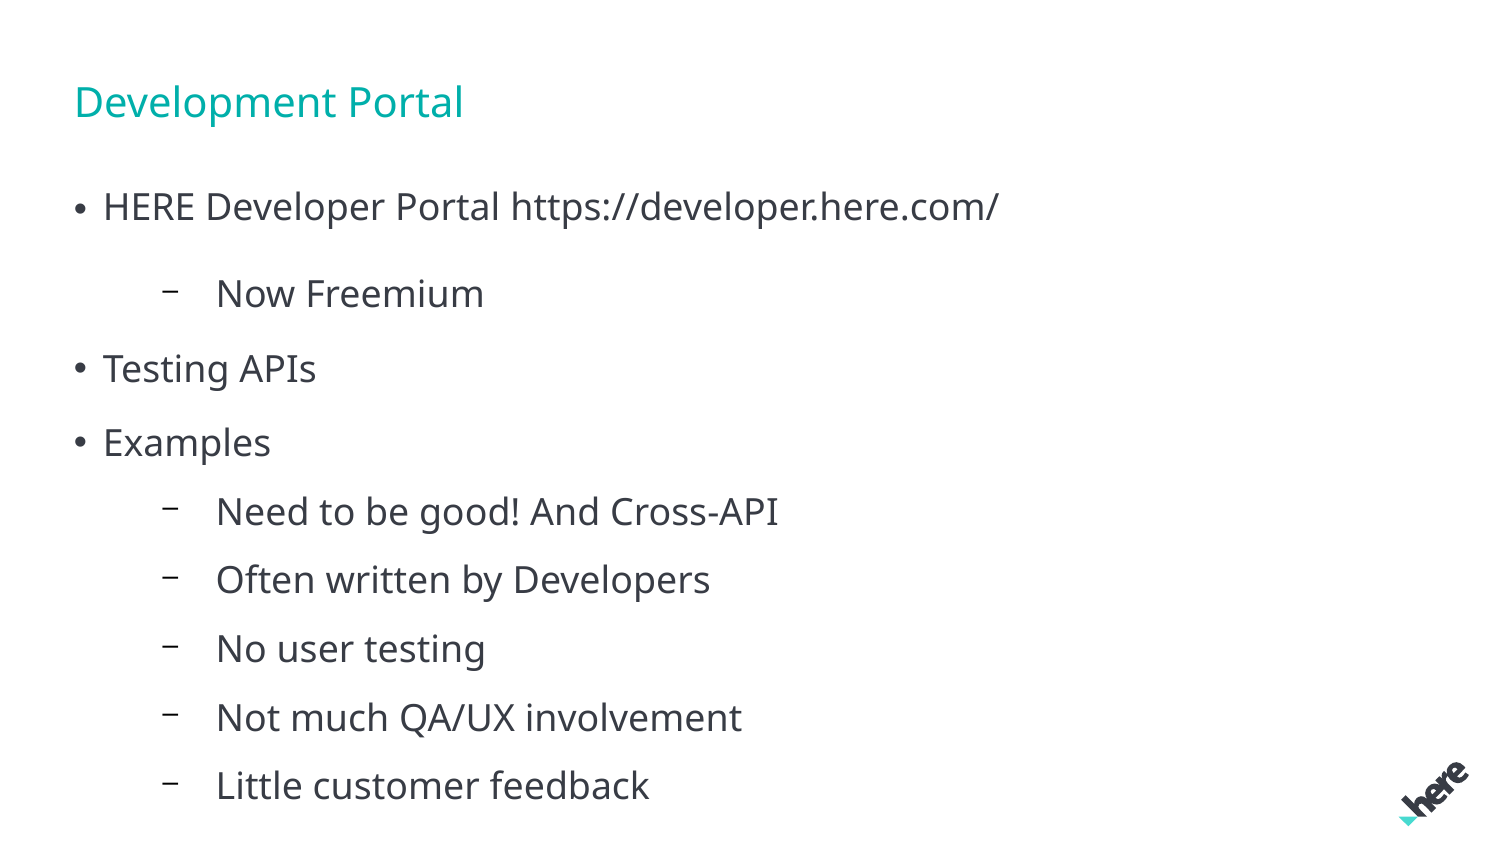

# Development Portal
HERE Developer Portal https://developer.here.com/
Now Freemium
Testing APIs
Examples
Need to be good! And Cross-API
Often written by Developers
No user testing
Not much QA/UX involvement
Little customer feedback